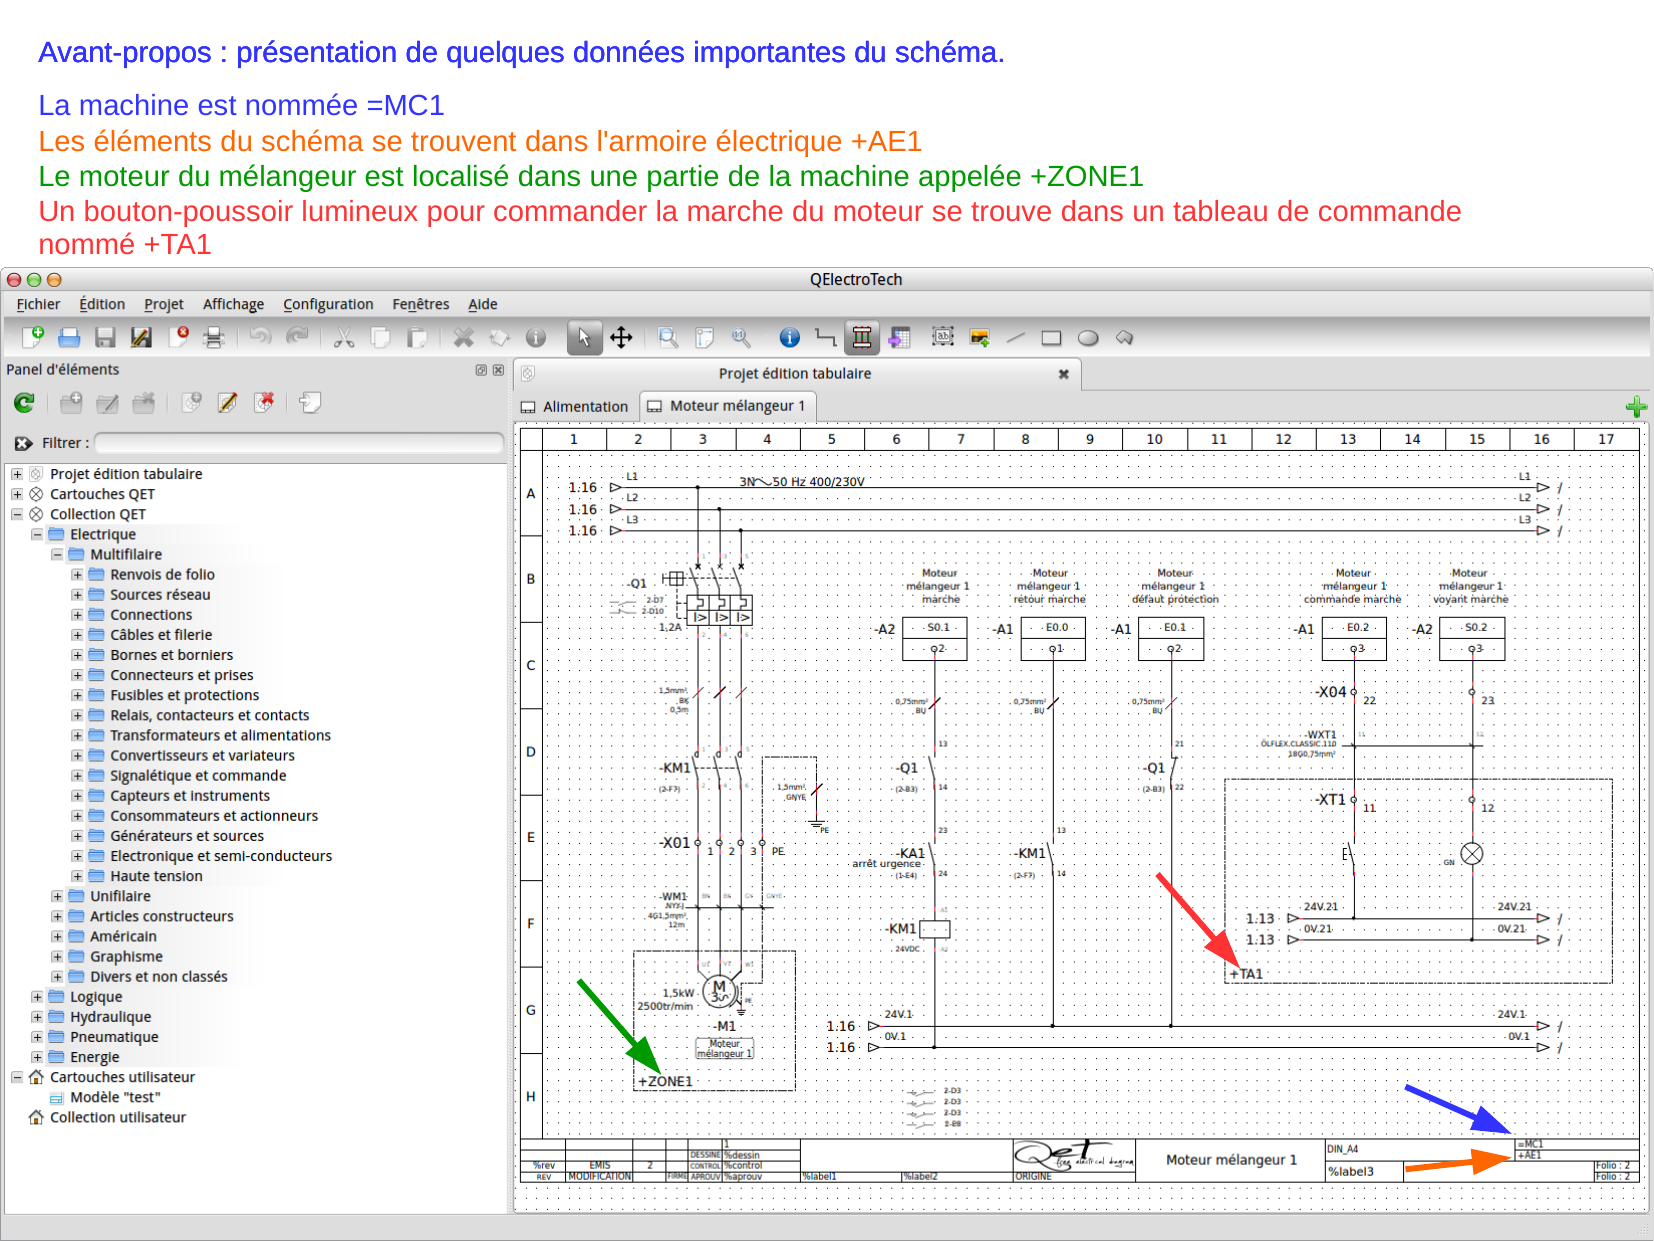

Avant-propos : présentation de quelques données importantes du schéma.
Avant-propos : présentation de quelques données importantes du schéma.
Avant-propos : présentation de quelques données importantes du schéma.
La machine est nommée =MC1
Les éléments du schéma se trouvent dans l'armoire électrique +AE1
Le moteur du mélangeur est localisé dans une partie de la machine appelée +ZONE1
Un bouton-poussoir lumineux pour commander la marche du moteur se trouve dans un tableau de commande
nommé +TA1